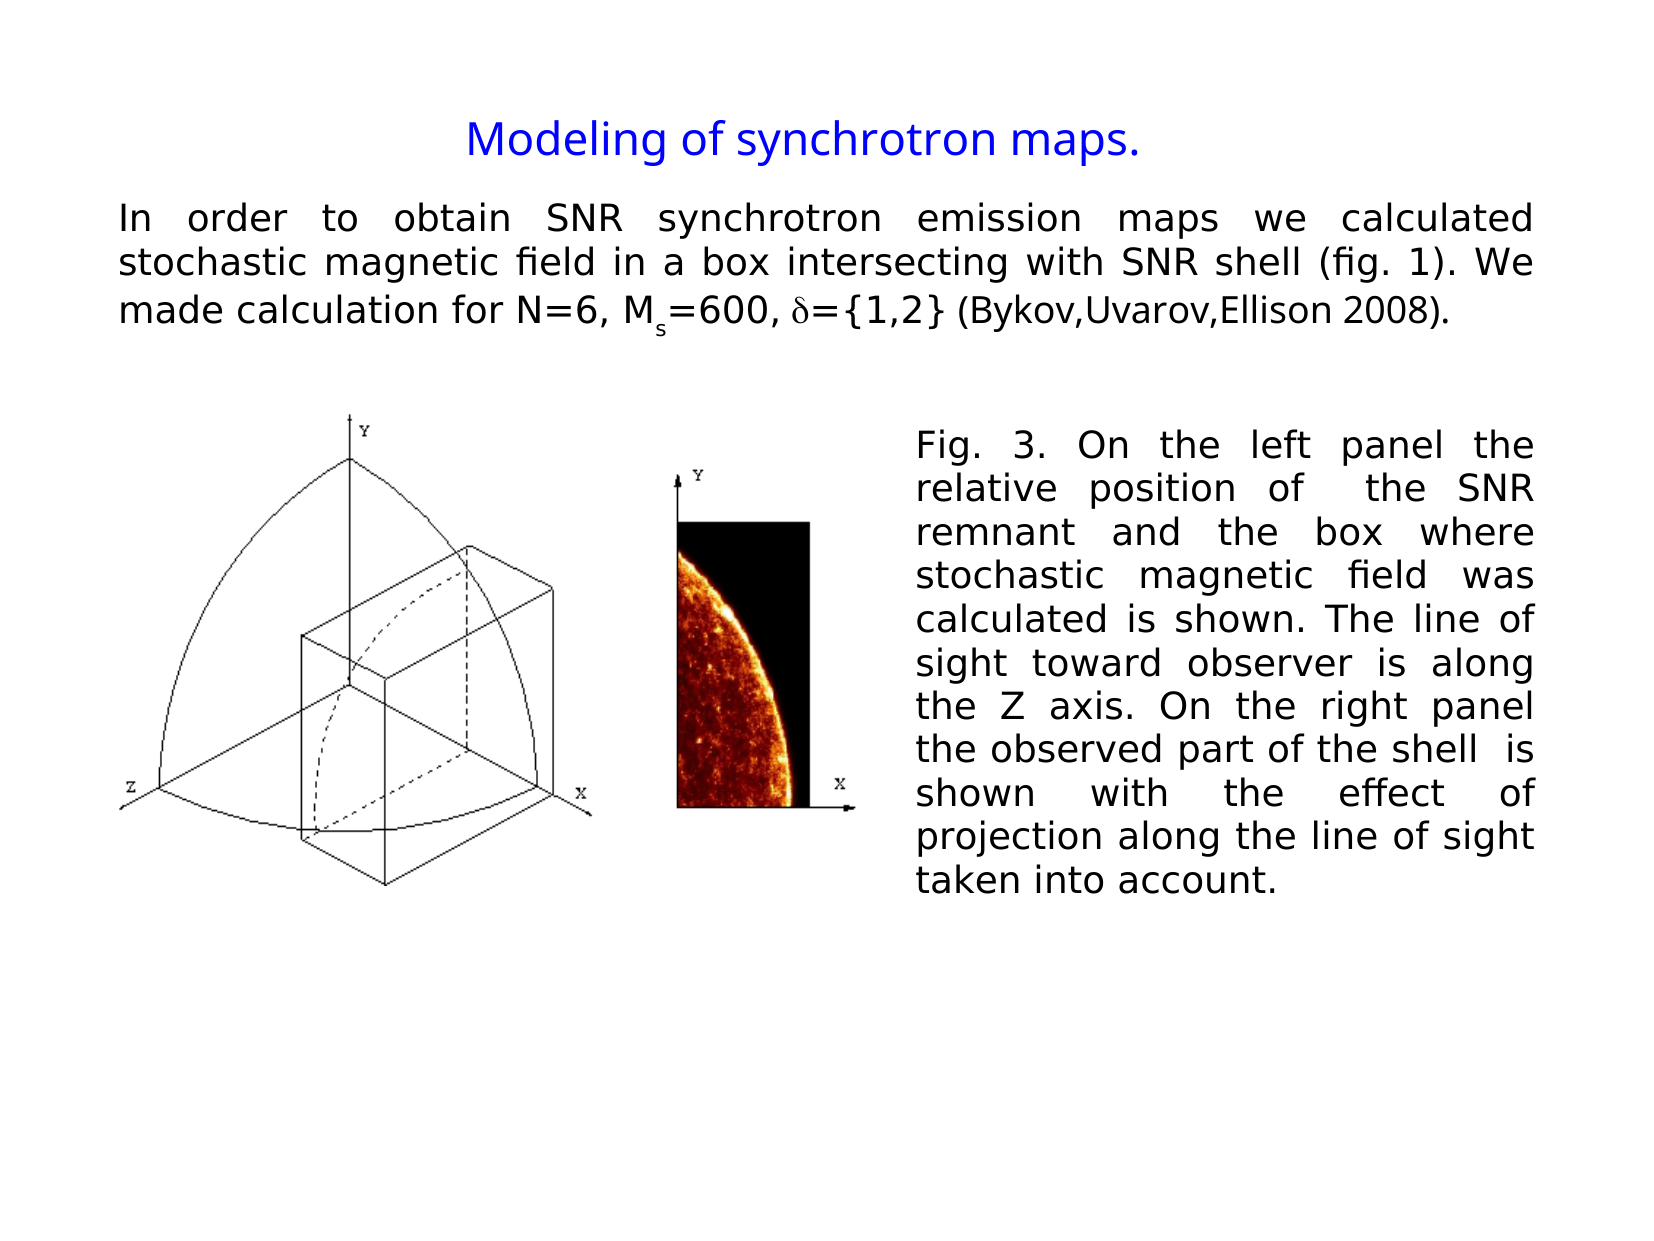

Modeling of synchrotron maps.
In order to obtain SNR synchrotron emission maps we calculated stochastic magnetic field in a box intersecting with SNR shell (fig. 1). We made calculation for N=6, Ms=600, ={1,2} (Bykov,Uvarov,Ellison 2008).
# Fig. 3. On the left panel the relative position of the SNR remnant and the box where stochastic magnetic field was calculated is shown. The line of sight toward observer is along the Z axis. On the right panel the observed part of the shell is shown with the effect of projection along the line of sight taken into account.